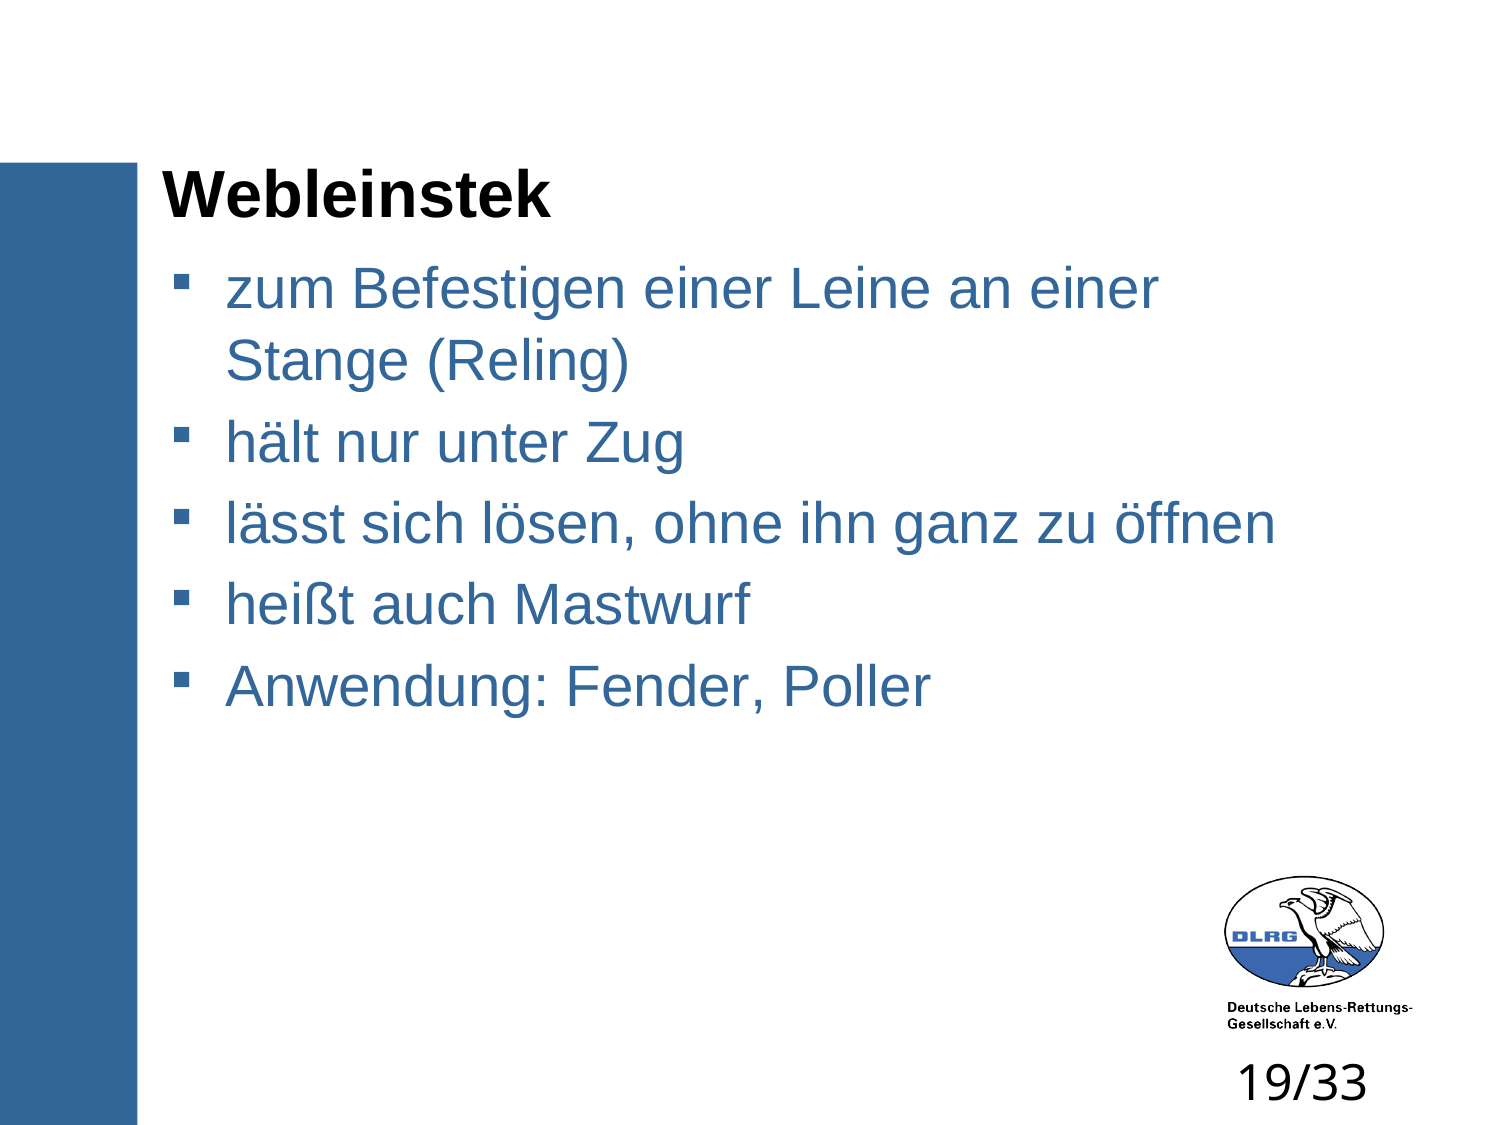

# Webleinstek
zum Befestigen einer Leine an einer Stange (Reling)
hält nur unter Zug
lässt sich lösen, ohne ihn ganz zu öffnen
heißt auch Mastwurf
Anwendung: Fender, Poller